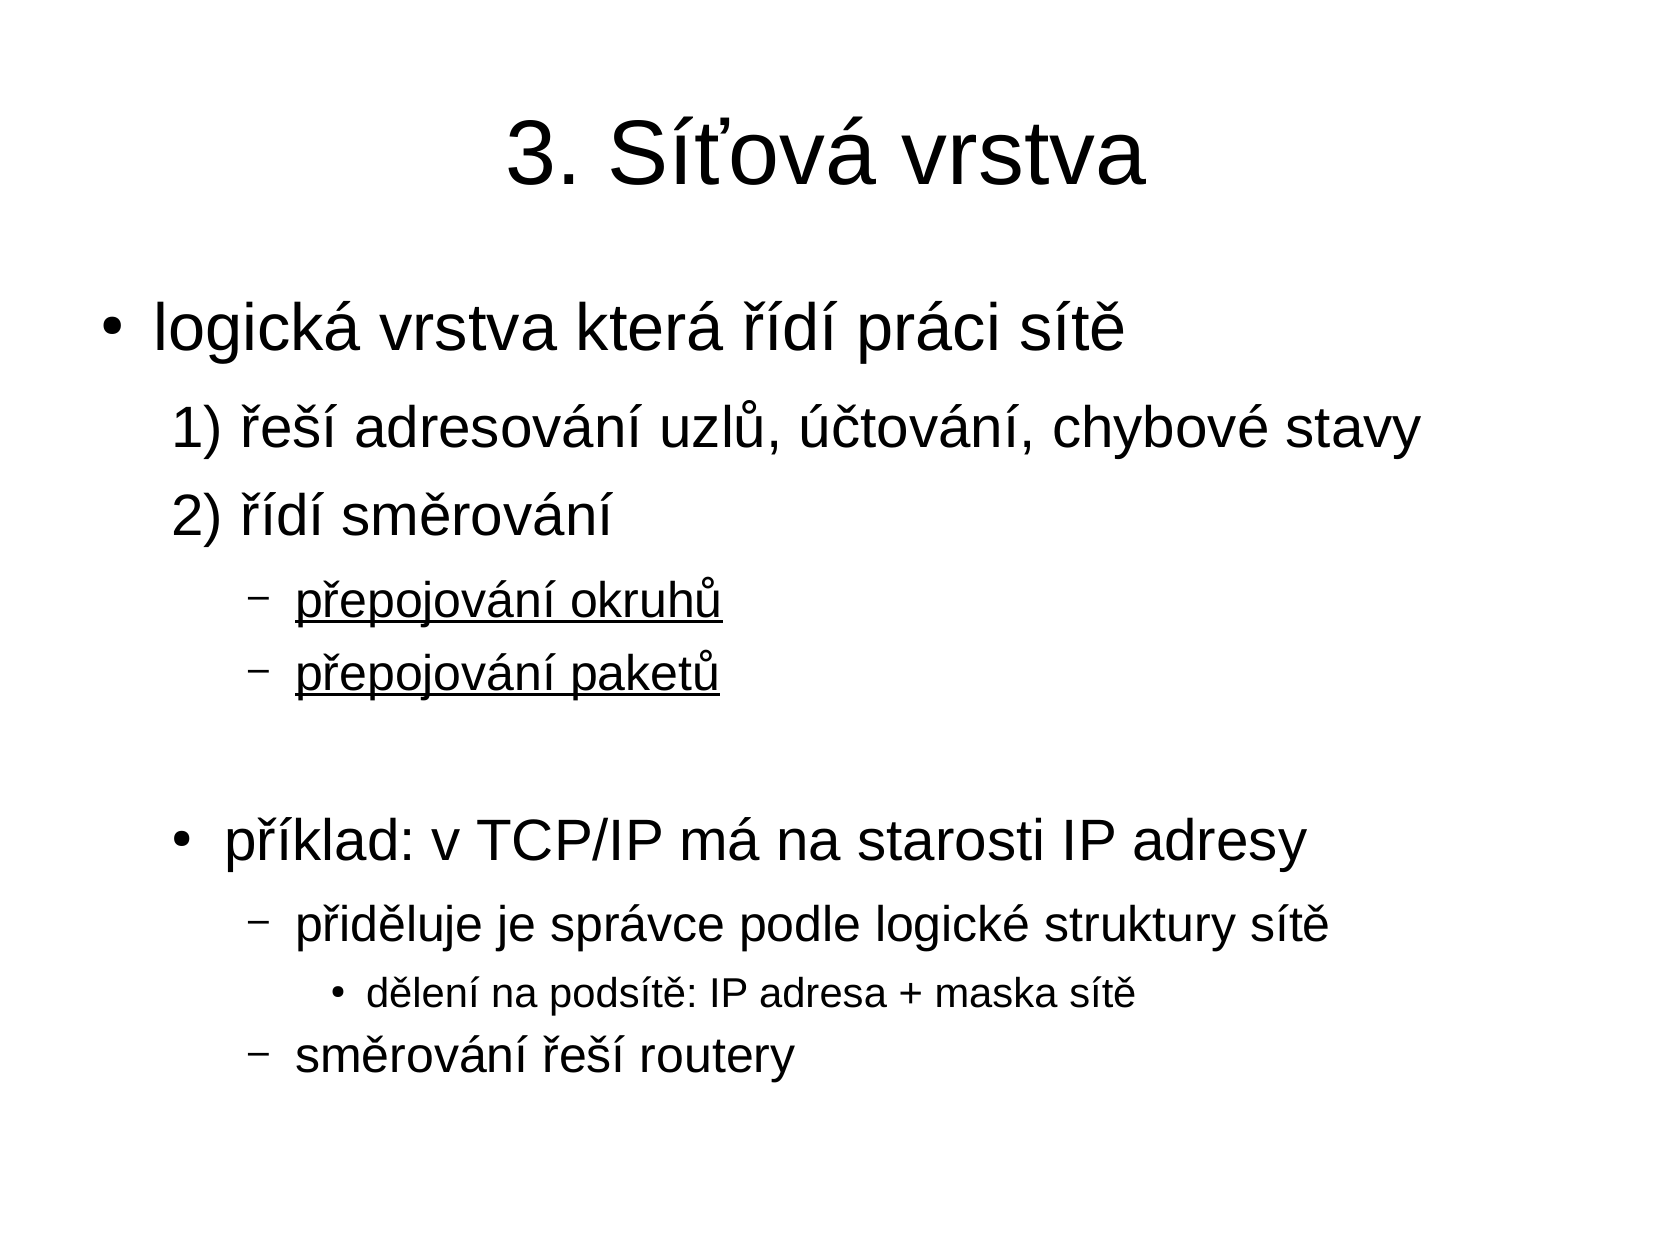

# 3. Síťová vrstva
logická vrstva která řídí práci sítě
 řeší adresování uzlů, účtování, chybové stavy
 řídí směrování
přepojování okruhů
přepojování paketů
příklad: v TCP/IP má na starosti IP adresy
přiděluje je správce podle logické struktury sítě
dělení na podsítě: IP adresa + maska sítě
směrování řeší routery